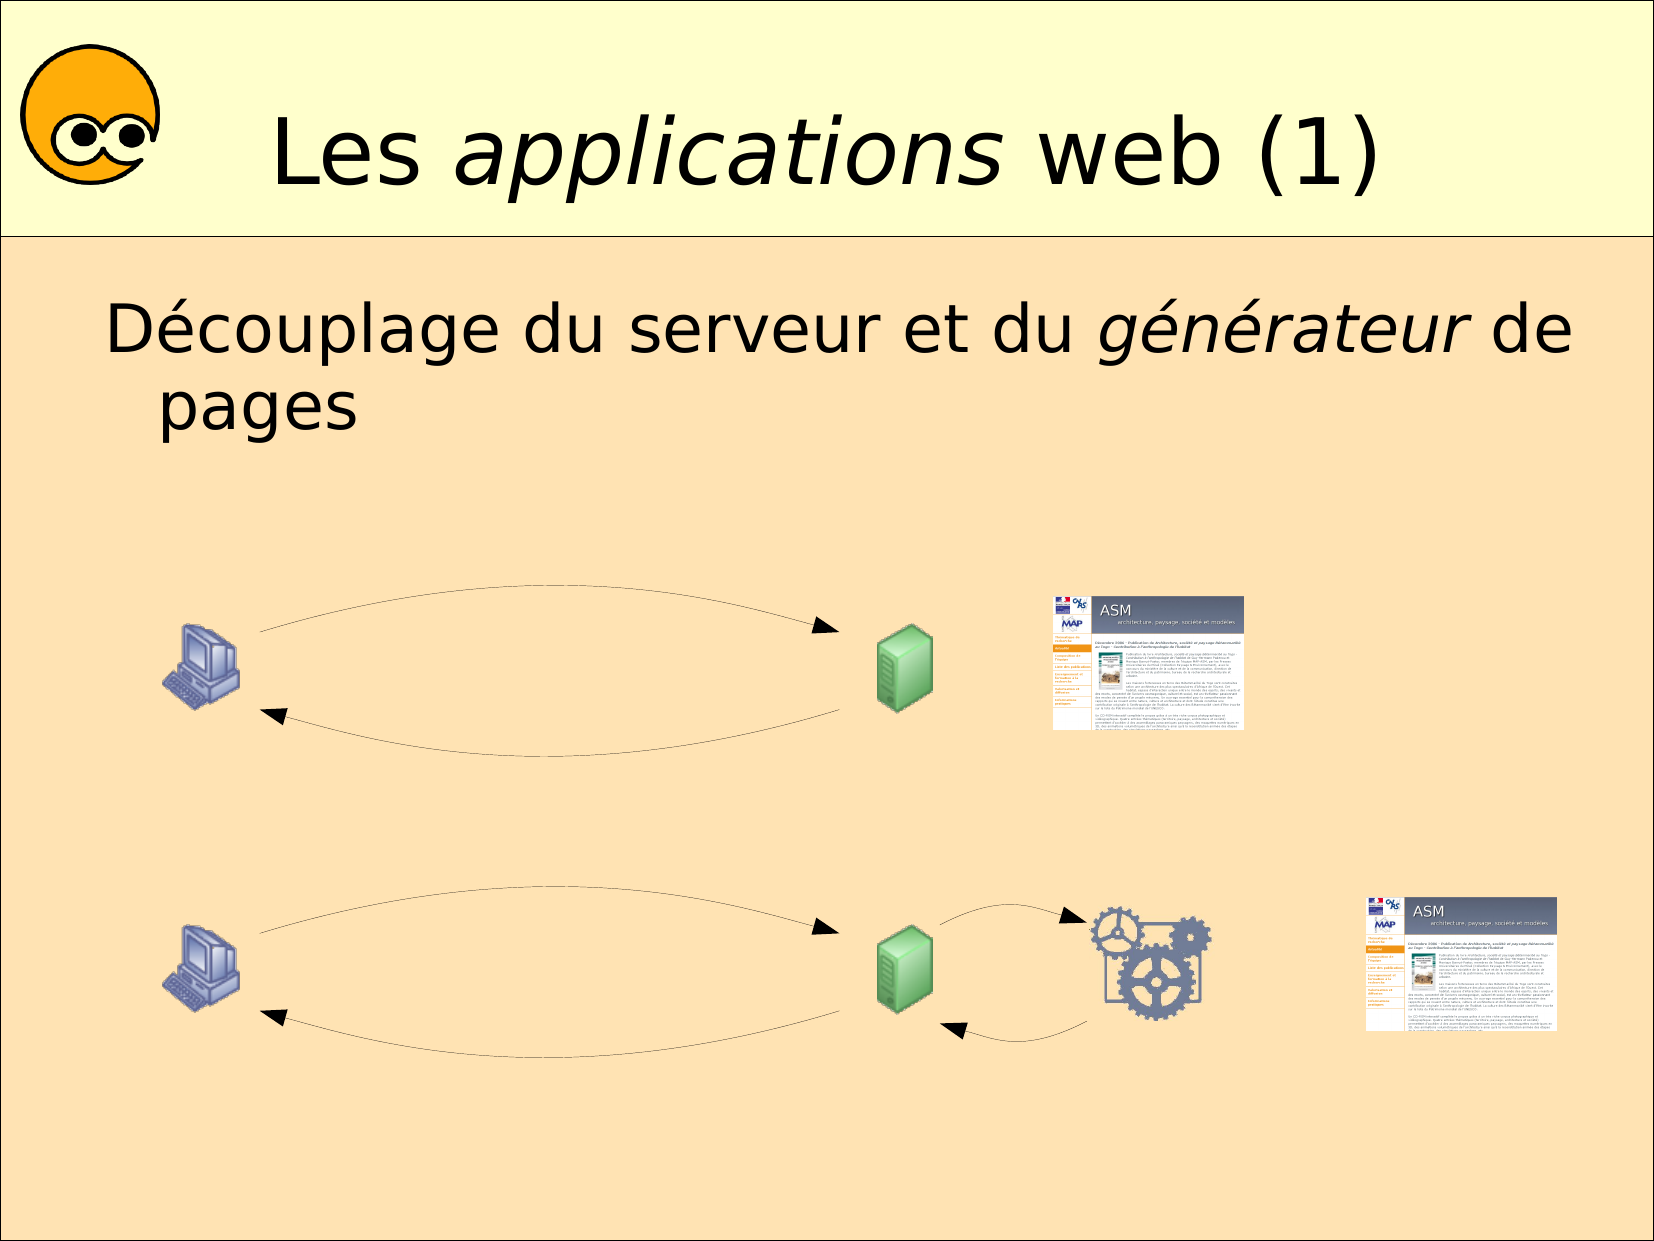

# Les applications web (1)
Découplage du serveur et du générateur de pages